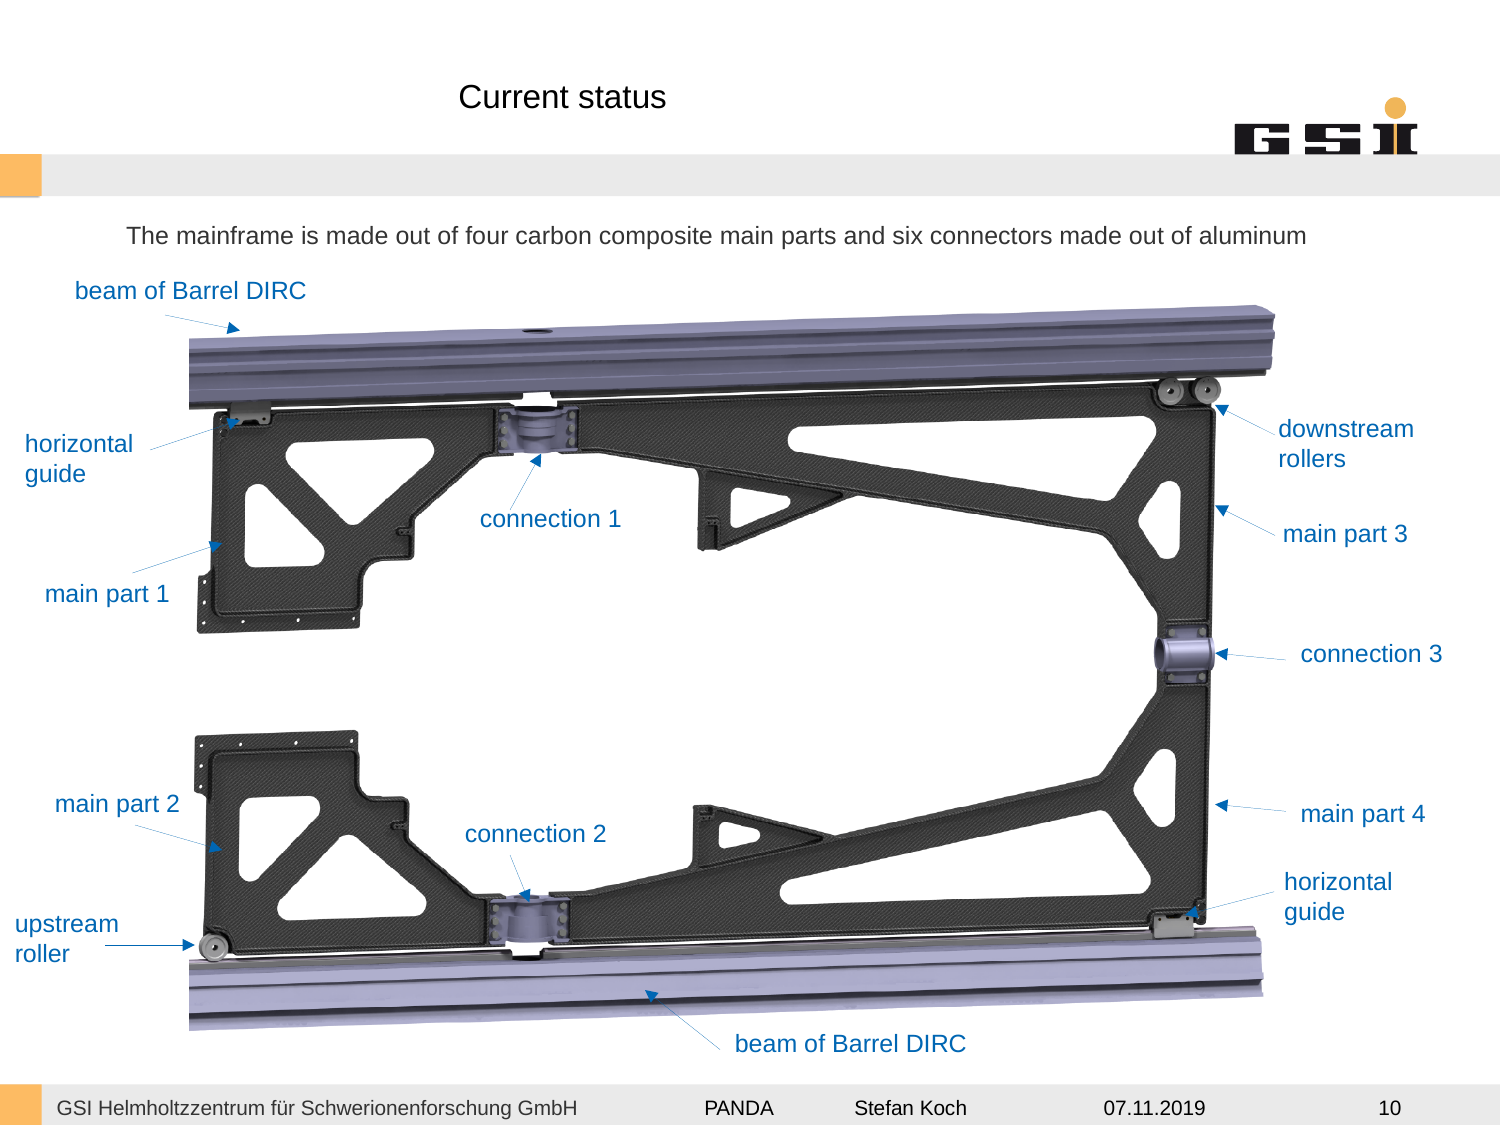

Current status
The mainframe is made out of four carbon composite main parts and six connectors made out of aluminum
beam of Barrel DIRC
downstream
rollers
horizontal
guide
connection 1
main part 3
main part 1
connection 3
main part 2
main part 4
connection 2
horizontal
guide
upstream
roller
beam of Barrel DIRC